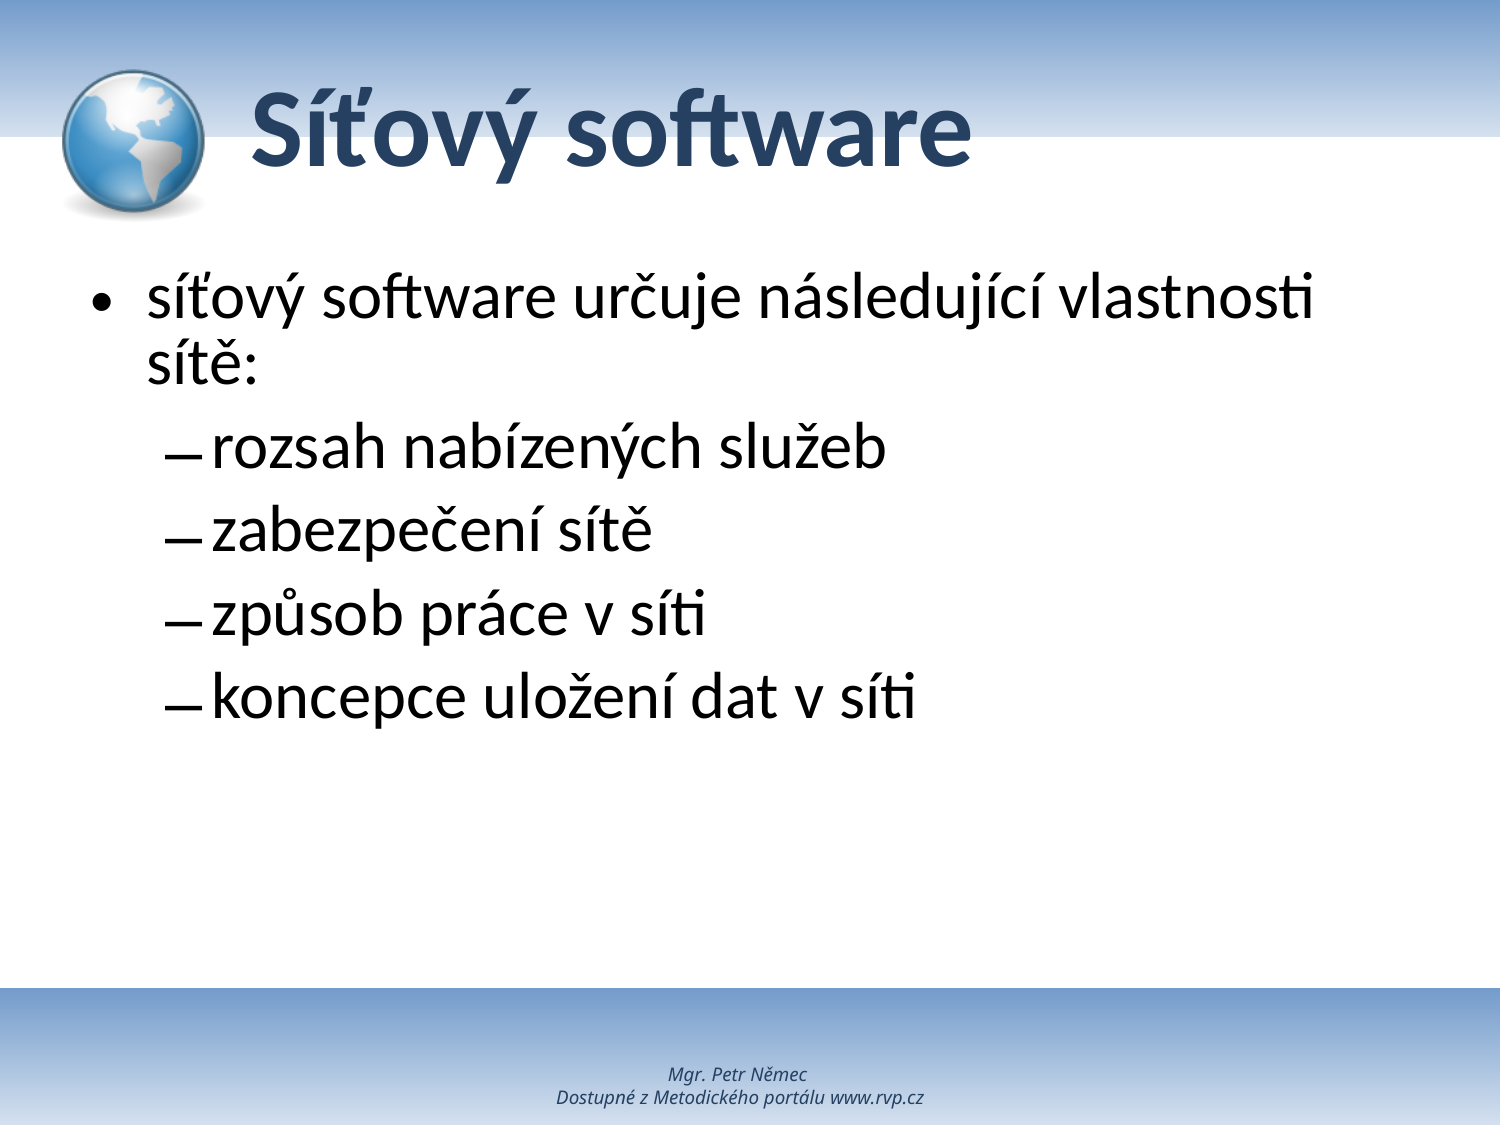

# Síťový software
síťový software určuje následující vlastnosti sítě:
rozsah nabízených služeb
zabezpečení sítě
způsob práce v síti
koncepce uložení dat v síti